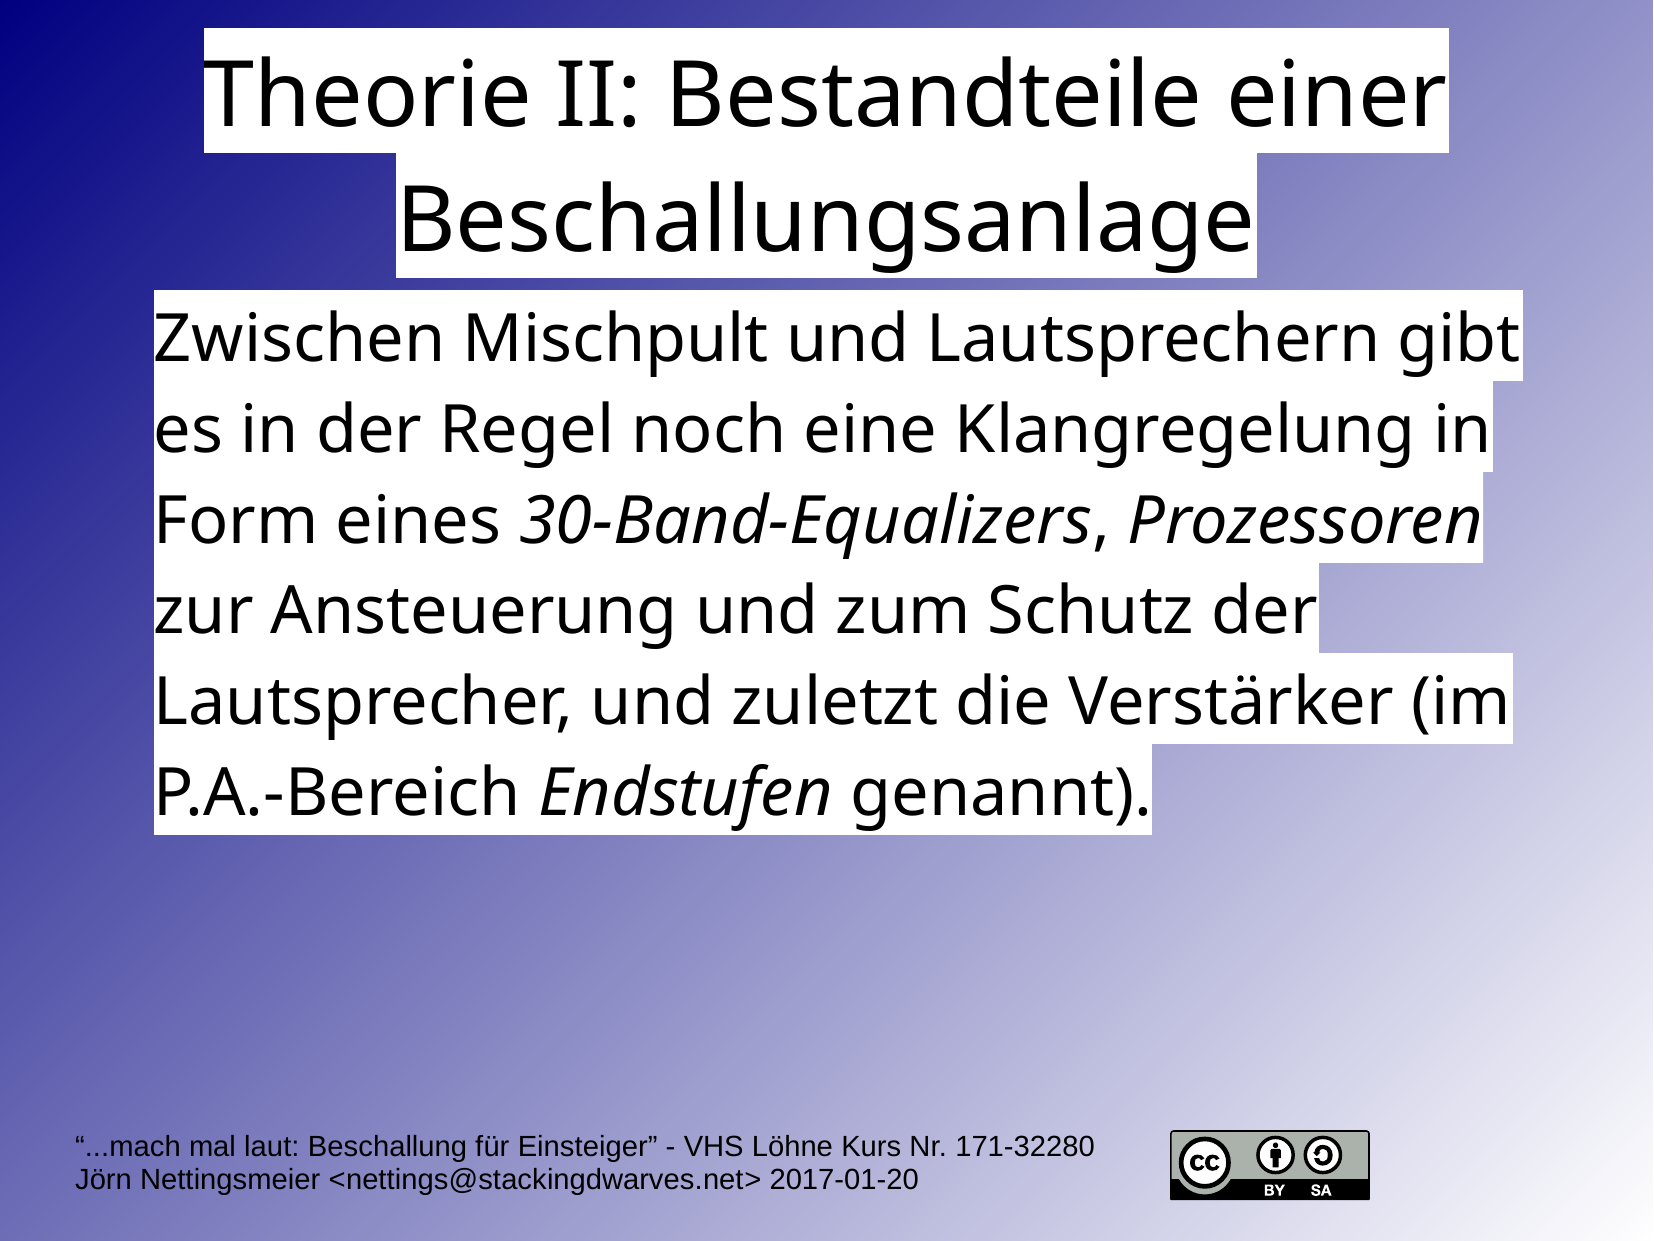

# Theorie II: Bestandteile einer Beschallungsanlage
Zwischen Mischpult und Lautsprechern gibt es in der Regel noch eine Klangregelung in Form eines 30-Band-Equalizers, Prozessoren zur Ansteuerung und zum Schutz der Lautsprecher, und zuletzt die Verstärker (im P.A.-Bereich Endstufen genannt).